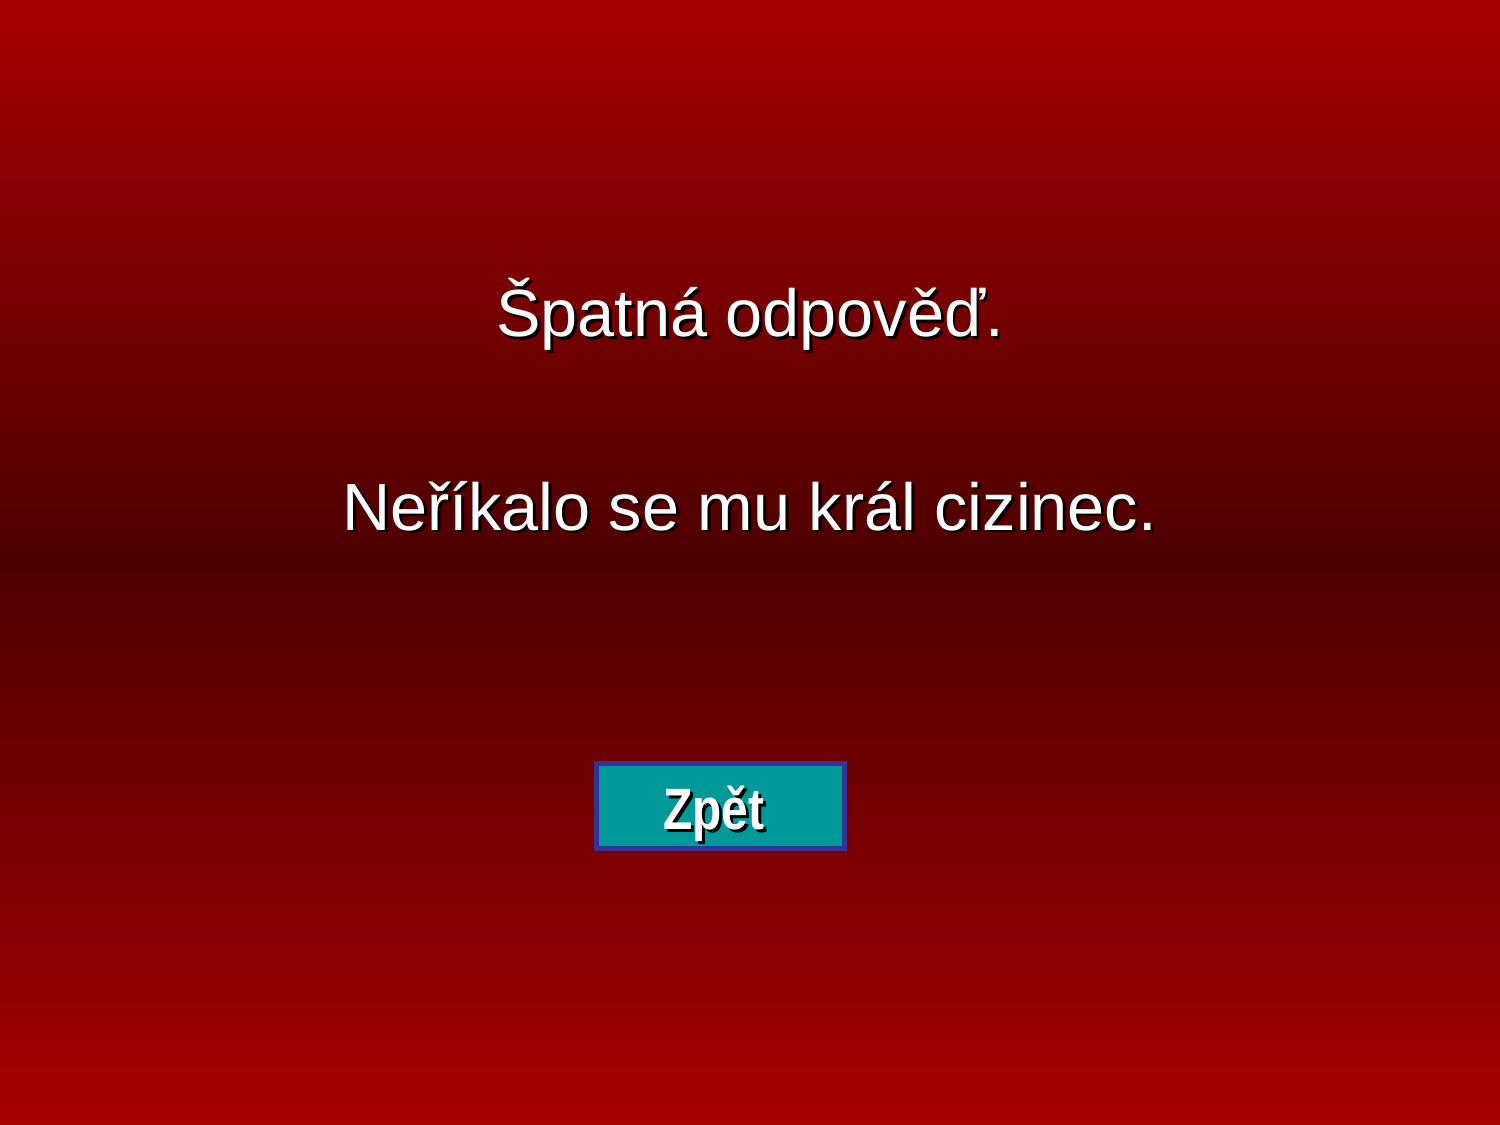

#
Špatná odpověď.
Neříkalo se mu král cizinec.
Zpět